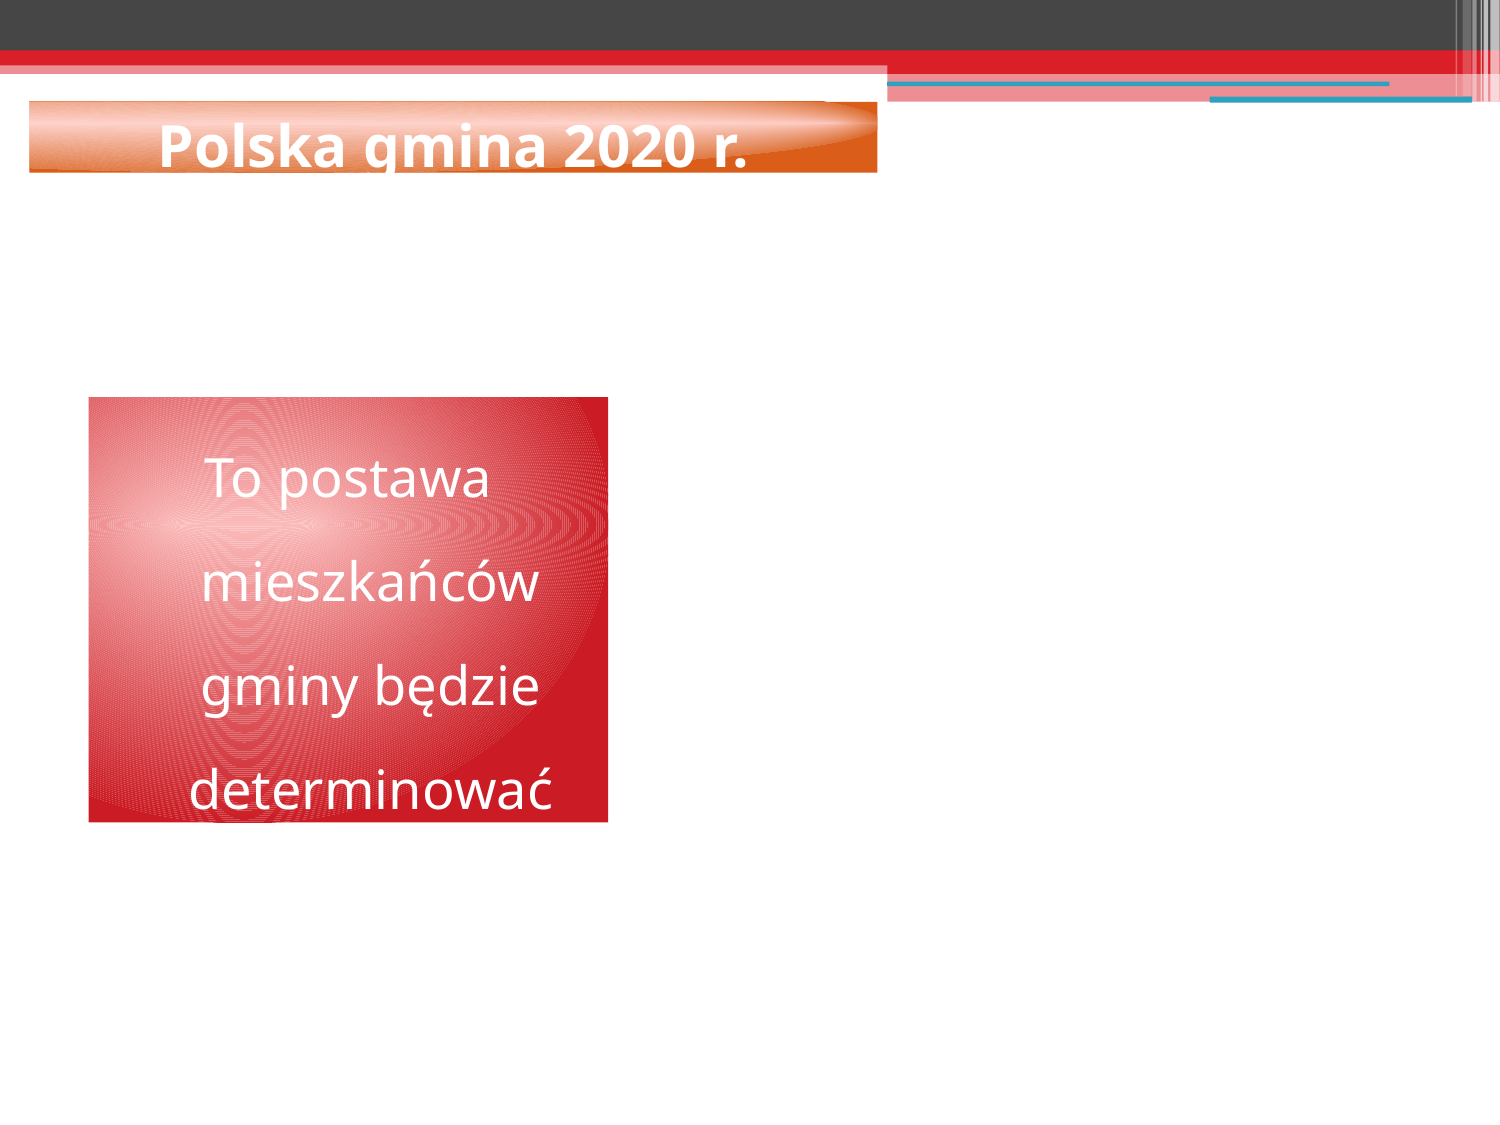

# Polska gmina 2020 r.
Zmieszane odpady komunalne,
nie więcej niż 5% składowanych
Odpady surowcowe
co najmniej 50 % odzyskiwanych
Odpady ulegające biodegradacji,
 co najmniej 65% odzyskiwanych
To postawa mieszkańców gminy będzie determinować powodzenie w osiąganiu wyznaczonych limitów zbiórki odpadów.